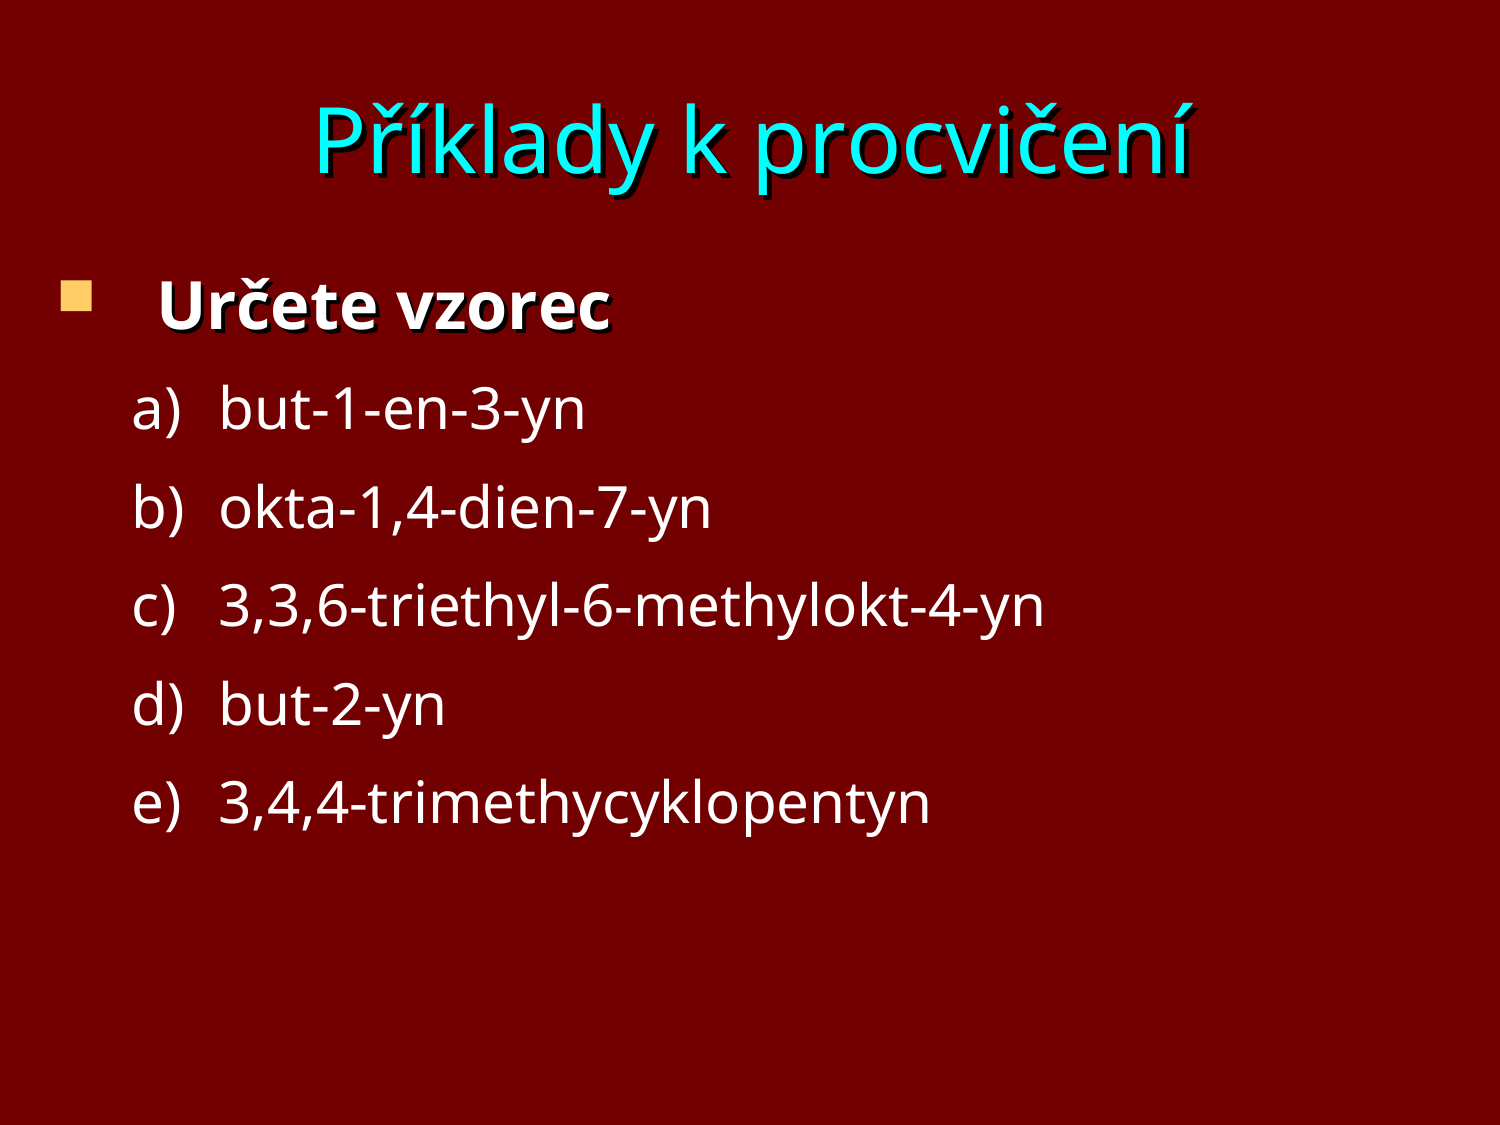

# Příklady k procvičení
Určete vzorec
but-1-en-3-yn
okta-1,4-dien-7-yn
3,3,6-triethyl-6-methylokt-4-yn
but-2-yn
3,4,4-trimethycyklopentyn